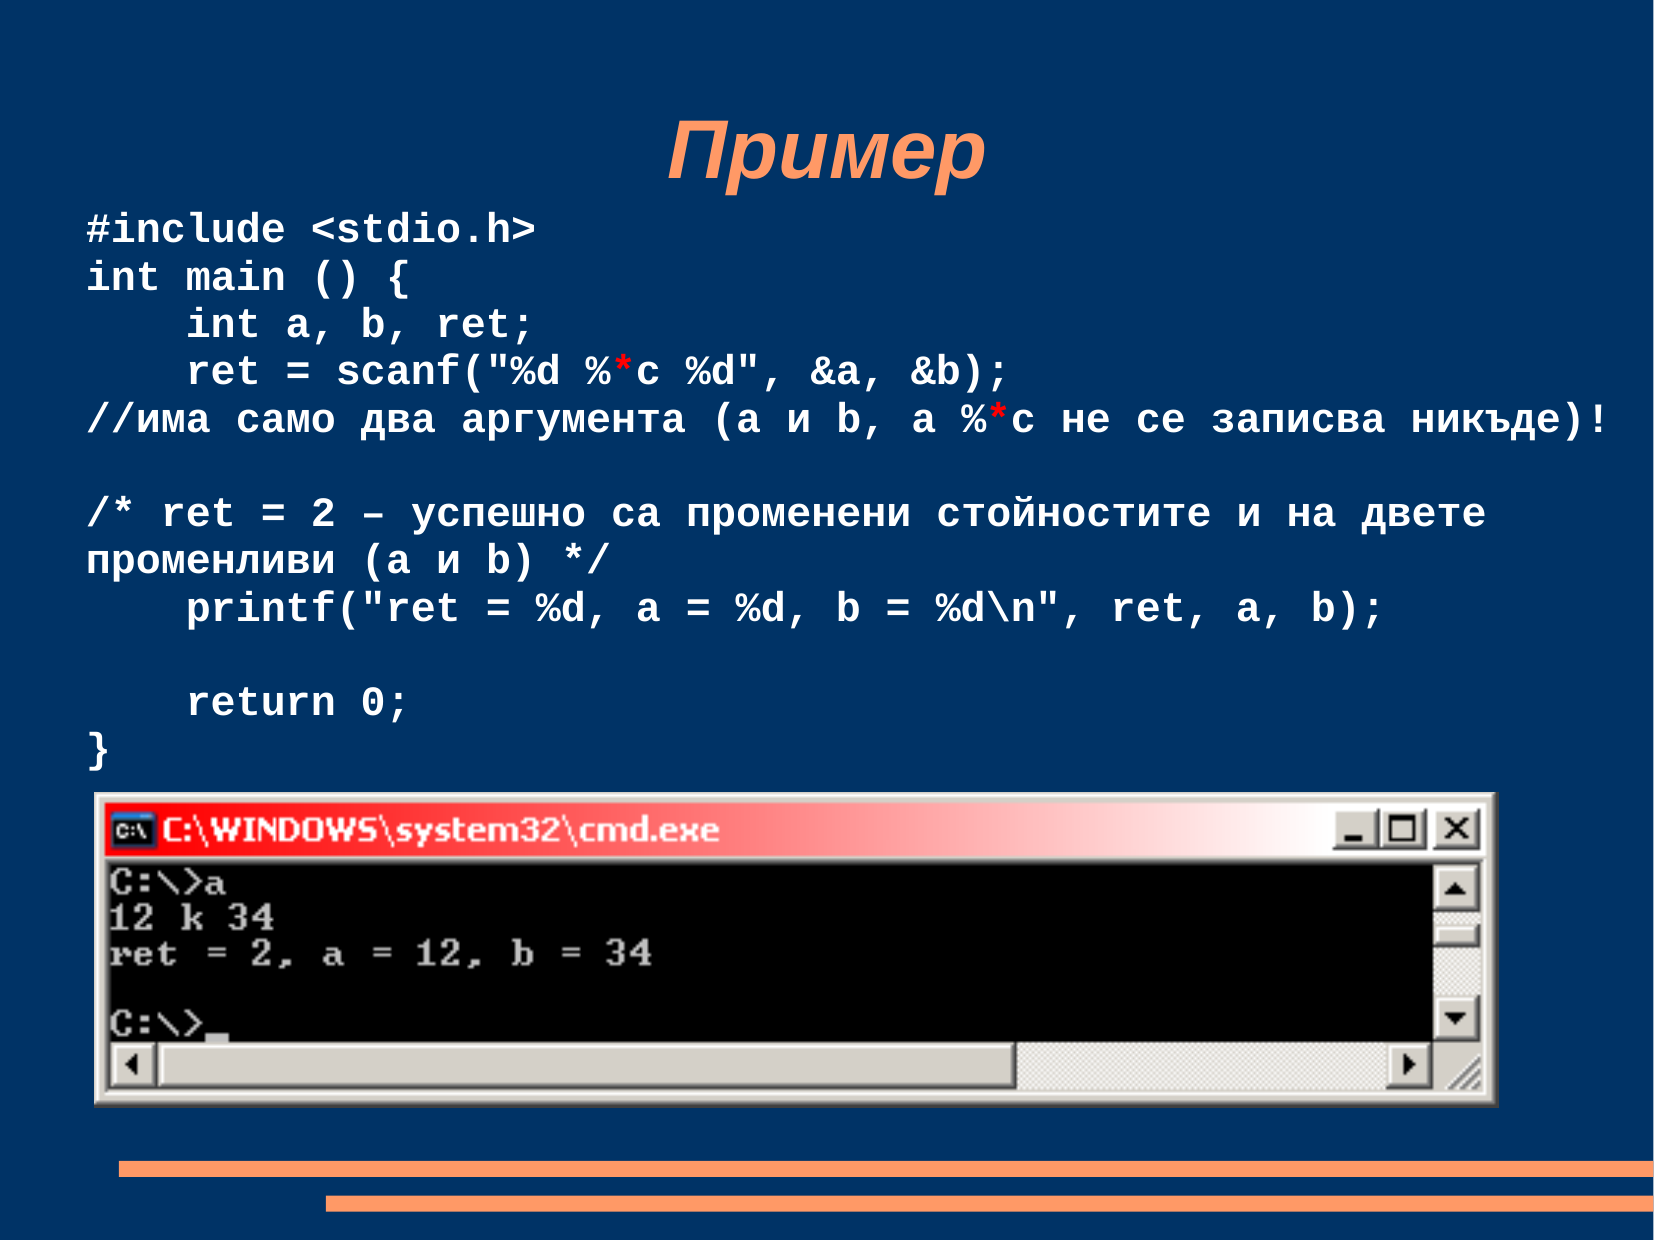

# Пример
#include <stdio.h>
int main () {
 int a, b, ret;
 ret = scanf("%d %*c %d", &a, &b);
//има само два аргумента (a и b, а %*c не се записва никъде)!
/* ret = 2 – успешно са променени стойностите и на двете променливи (a и b) */
	 printf("ret = %d, a = %d, b = %d\n", ret, a, b);
 return 0;
}